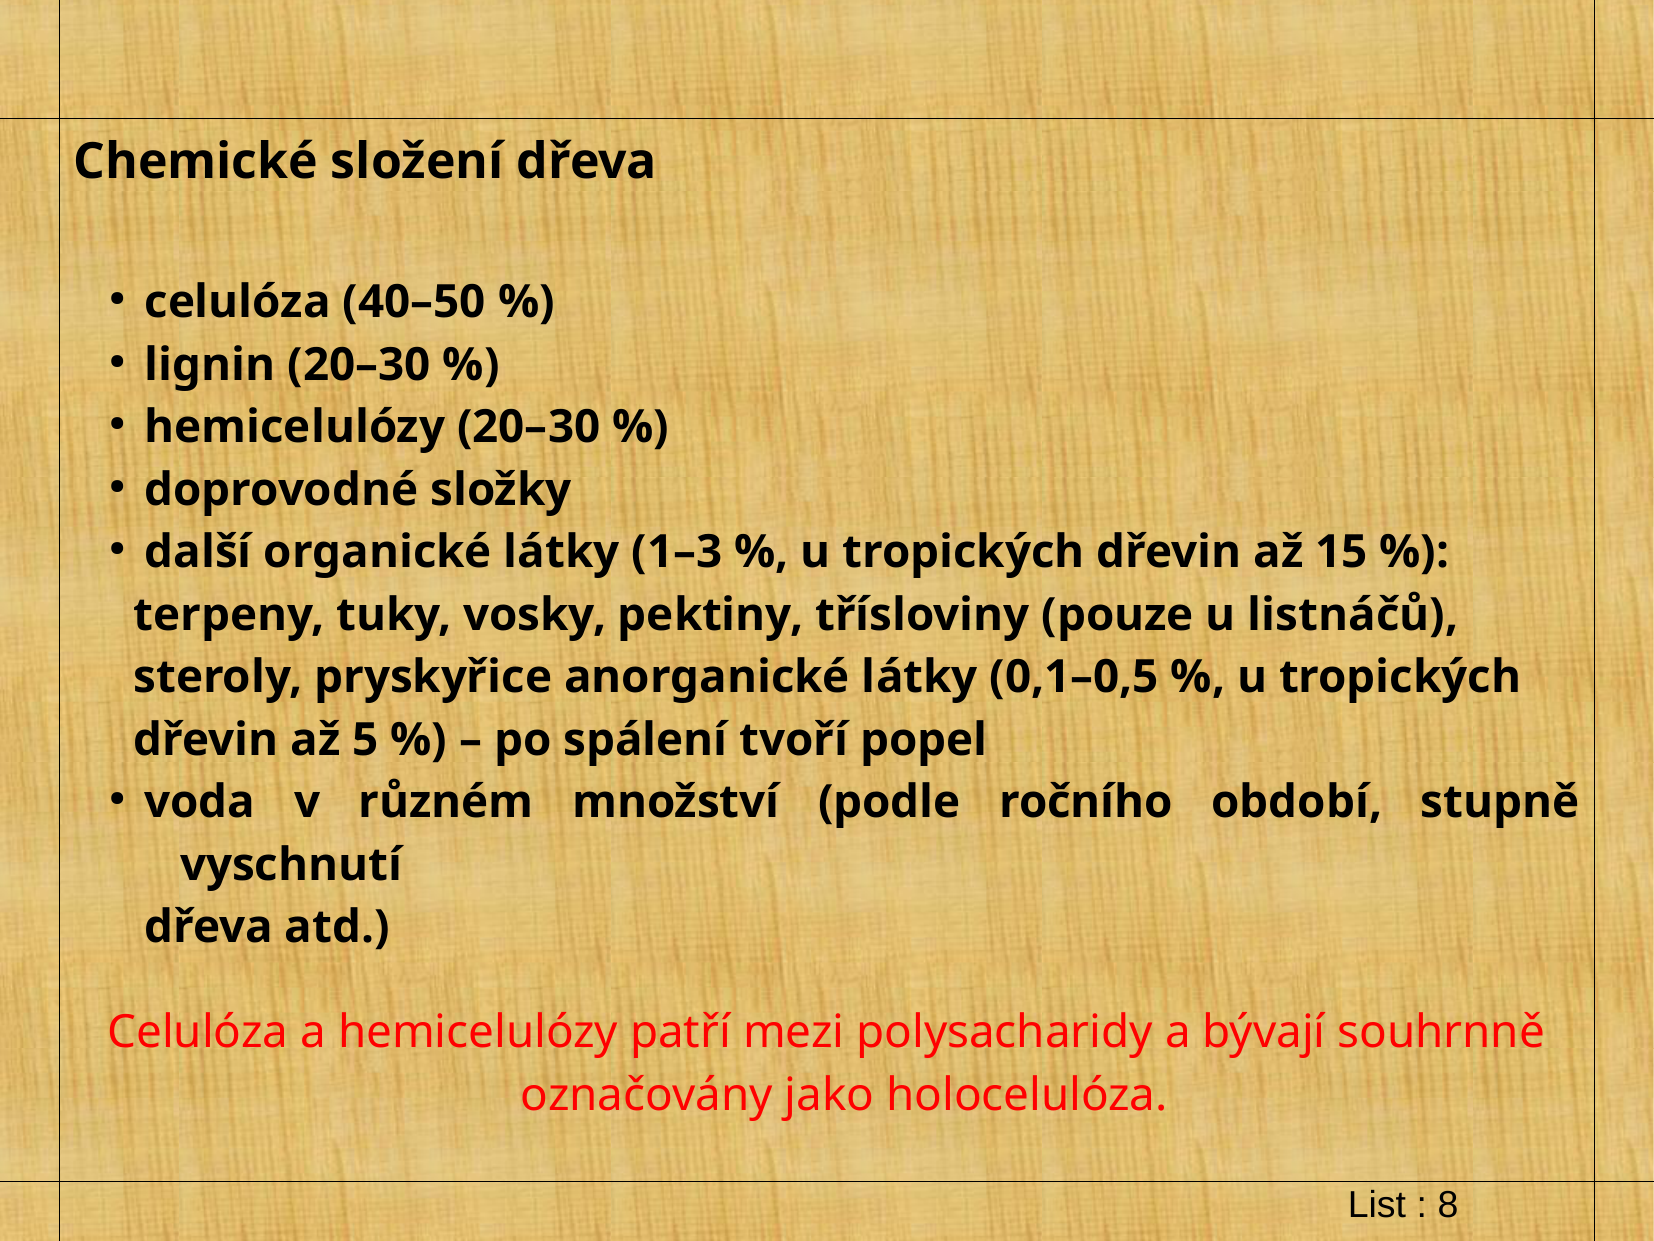

Chemické složení dřeva
celulóza (40–50 %)
lignin (20–30 %)
hemicelulózy (20–30 %)
doprovodné složky
další organické látky (1–3 %, u tropických dřevin až 15 %):
 terpeny, tuky, vosky, pektiny, třísloviny (pouze u listnáčů),
 steroly, pryskyřice anorganické látky (0,1–0,5 %, u tropických
 dřevin až 5 %) – po spálení tvoří popel
voda v různém množství (podle ročního období, stupně vyschnutí
dřeva atd.)
Celulóza a hemicelulózy patří mezi polysacharidy a bývají souhrnně označovány jako holocelulóza.
List :